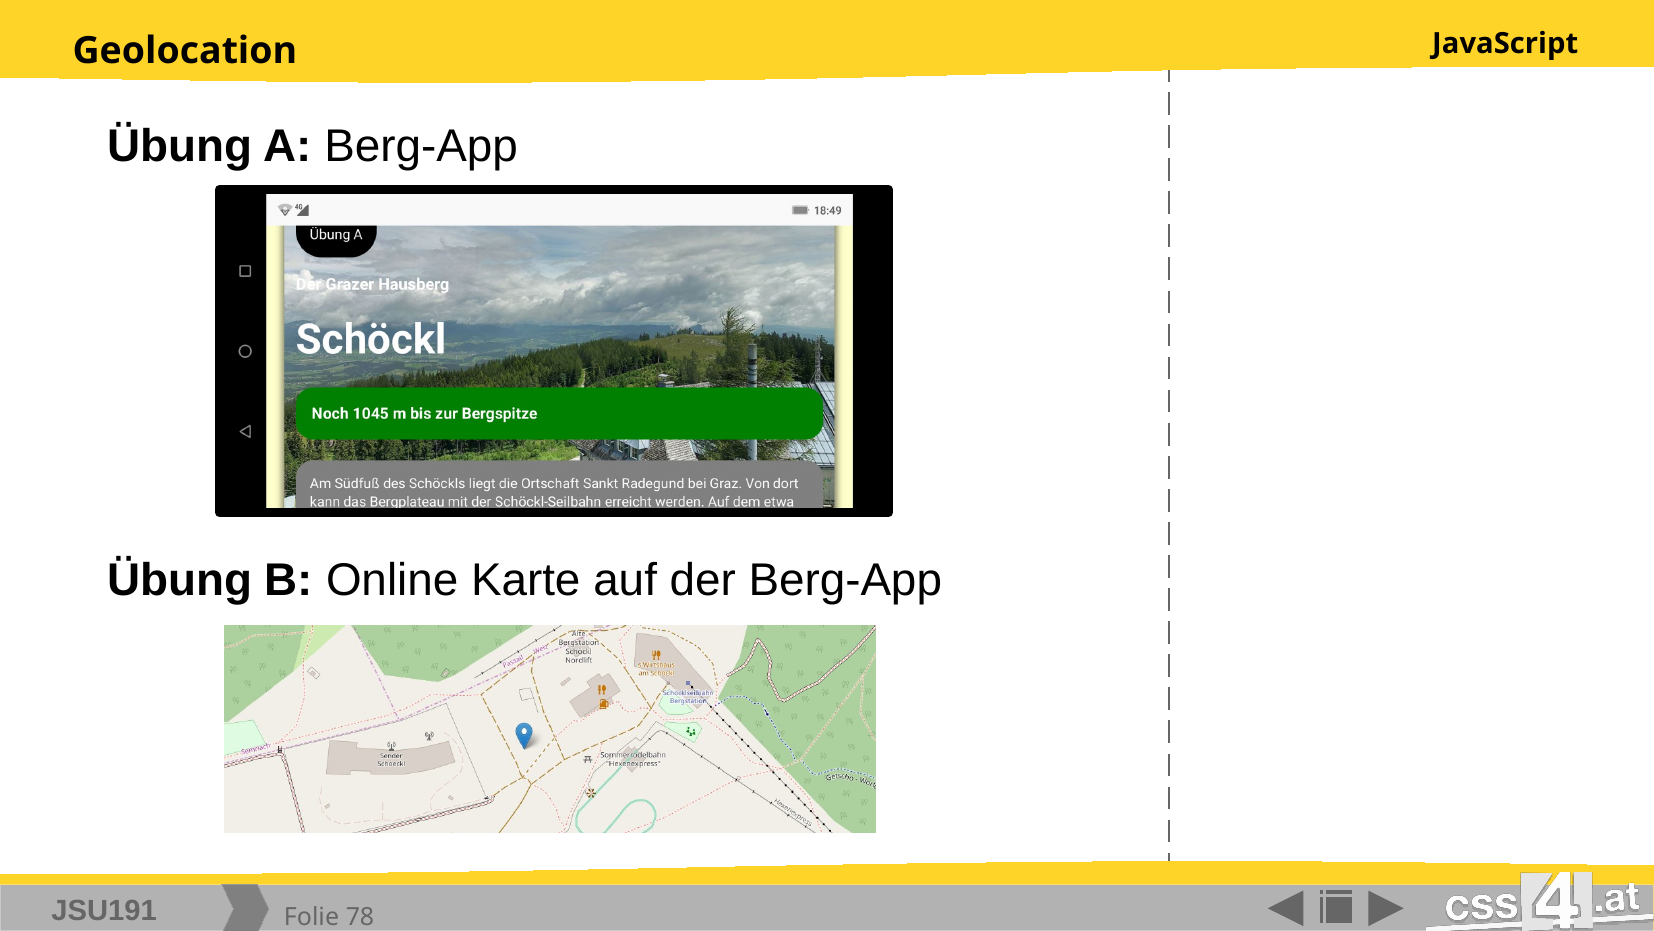

JavaScript
Geolocation
Übung A: Berg-App
Übung B: Online Karte auf der Berg-App
JSU191
Folie